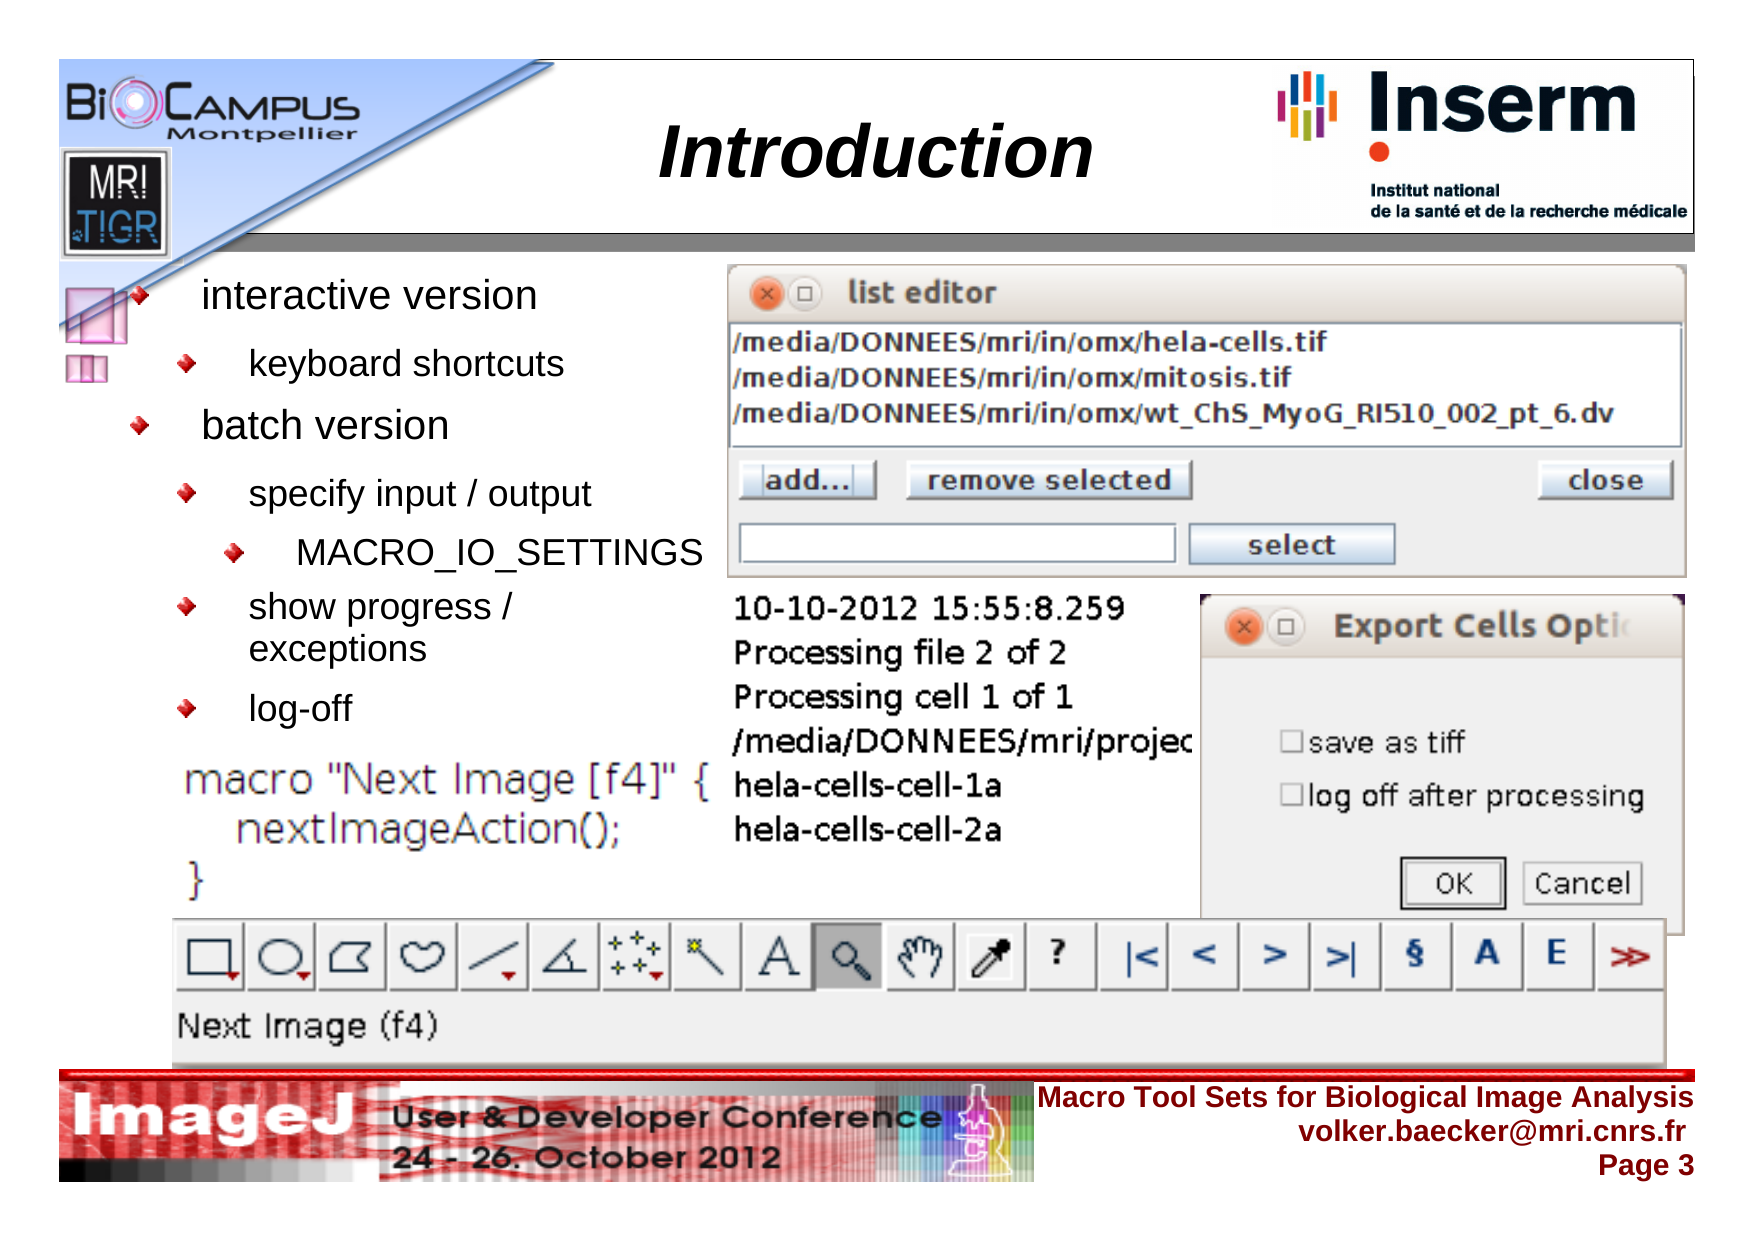

# Introduction
interactive version
keyboard shortcuts
batch version
specify input / output
MACRO_IO_SETTINGS
show progress /
exceptions
log-off